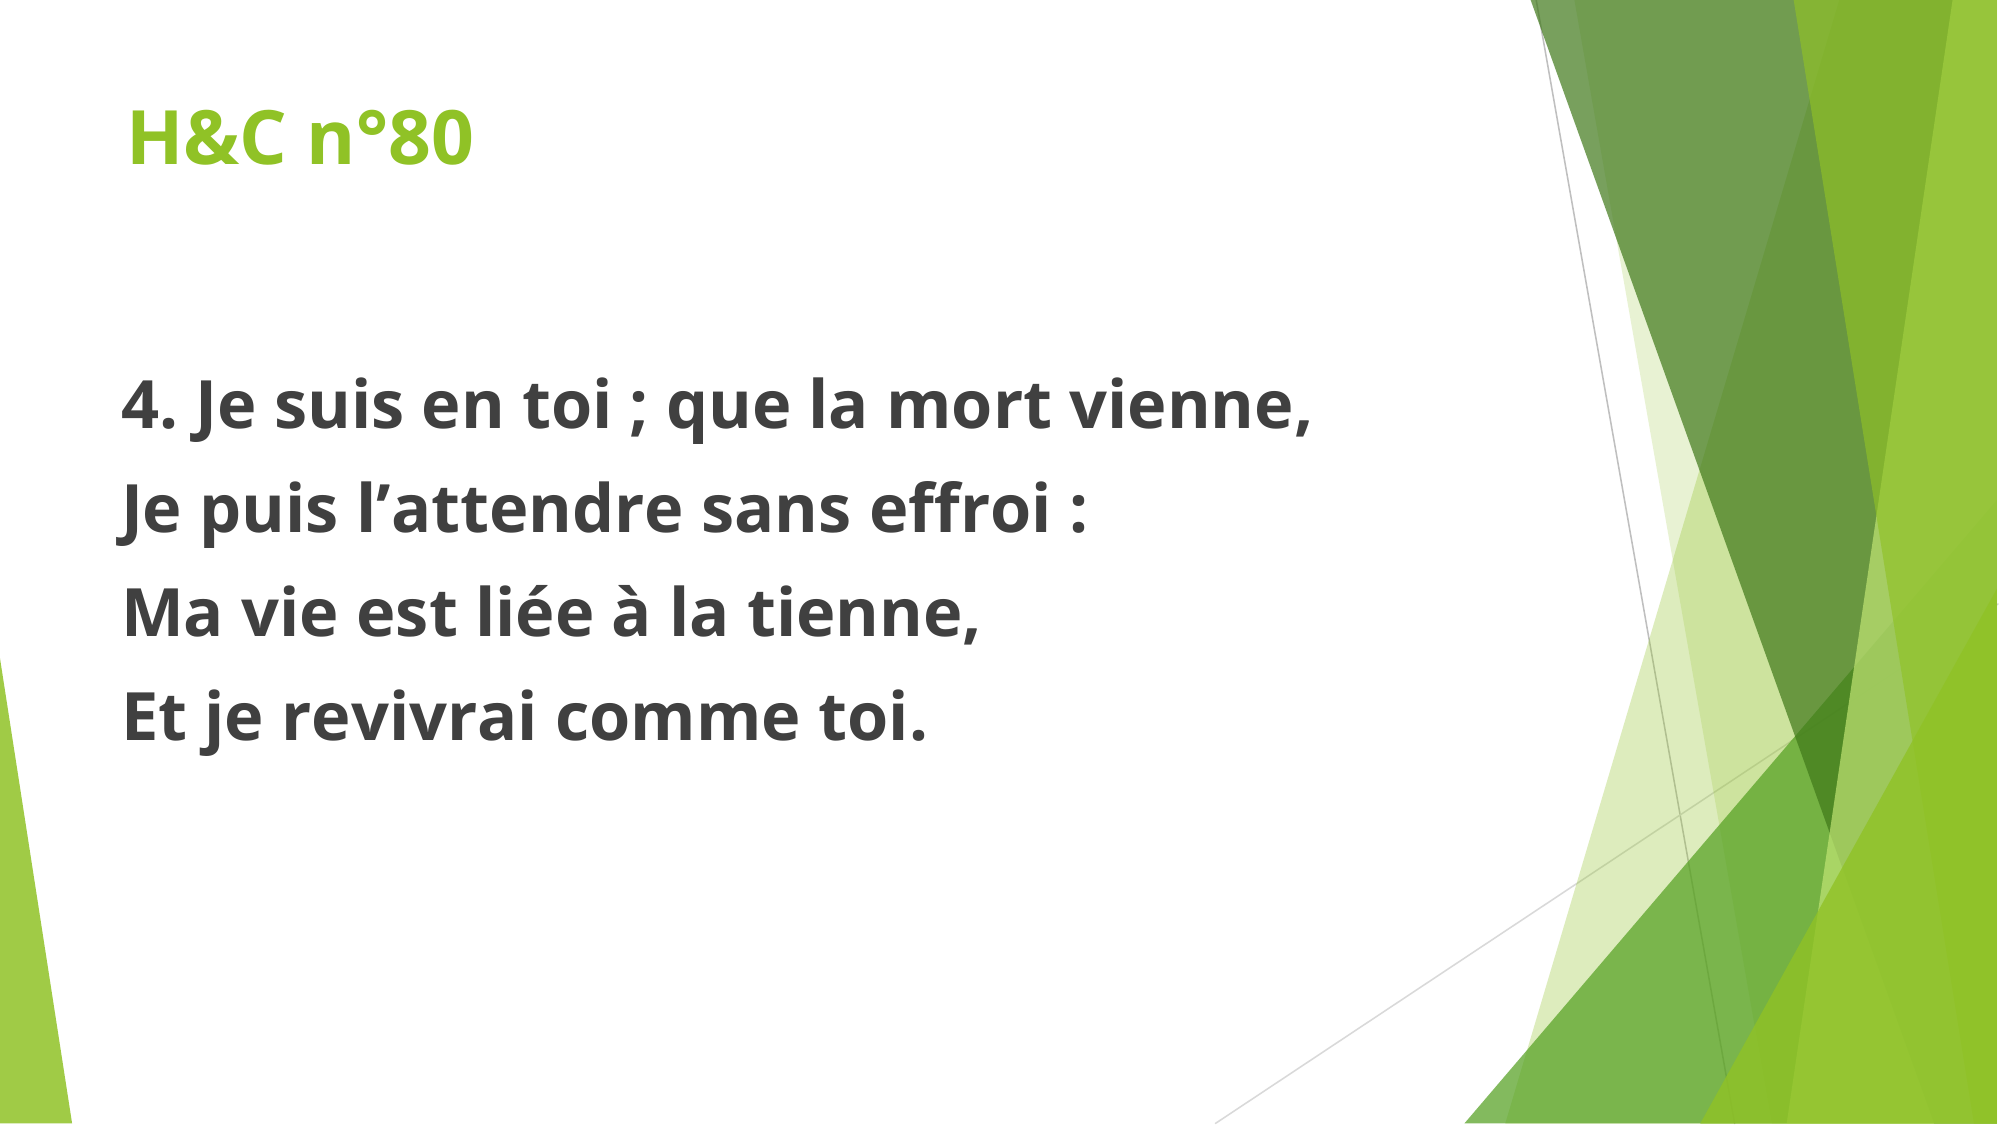

H&C n°80
4. Je suis en toi ; que la mort vienne,
Je puis l’attendre sans effroi :
Ma vie est liée à la tienne,
Et je revivrai comme toi.